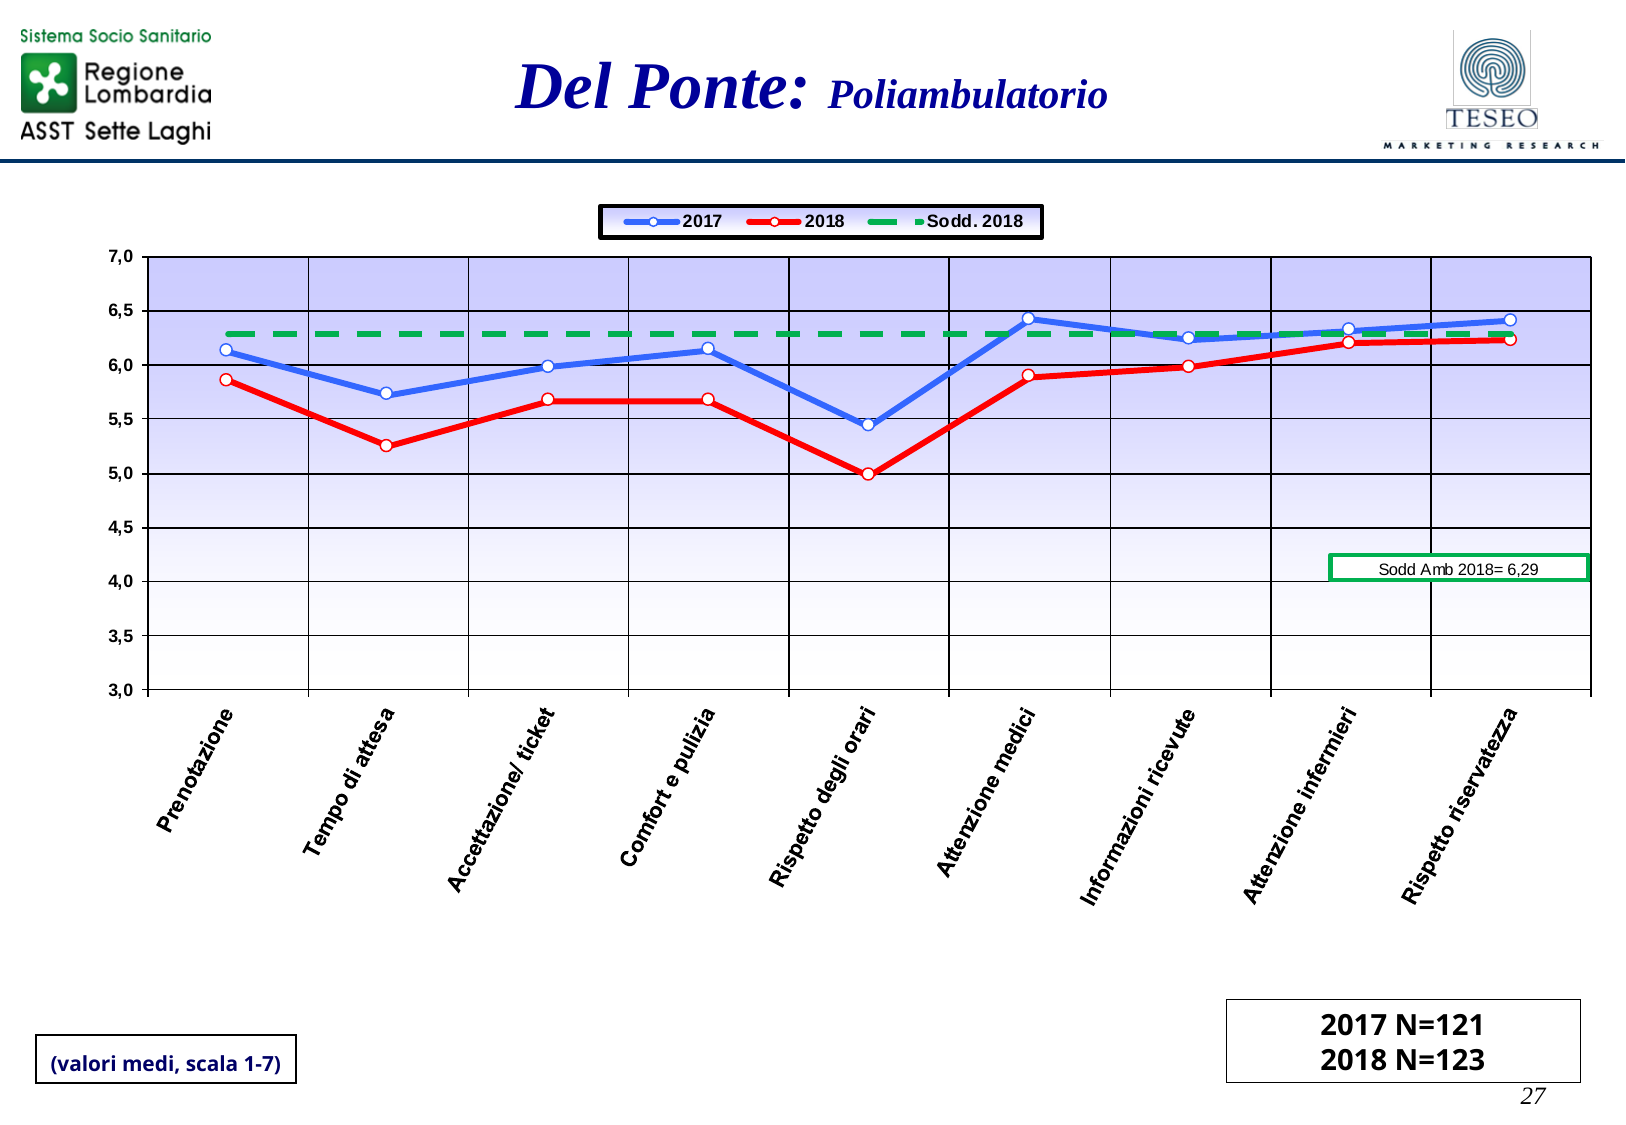

Del Ponte: Poliambulatorio
2017 N=121
2018 N=123
(valori medi, scala 1-7)